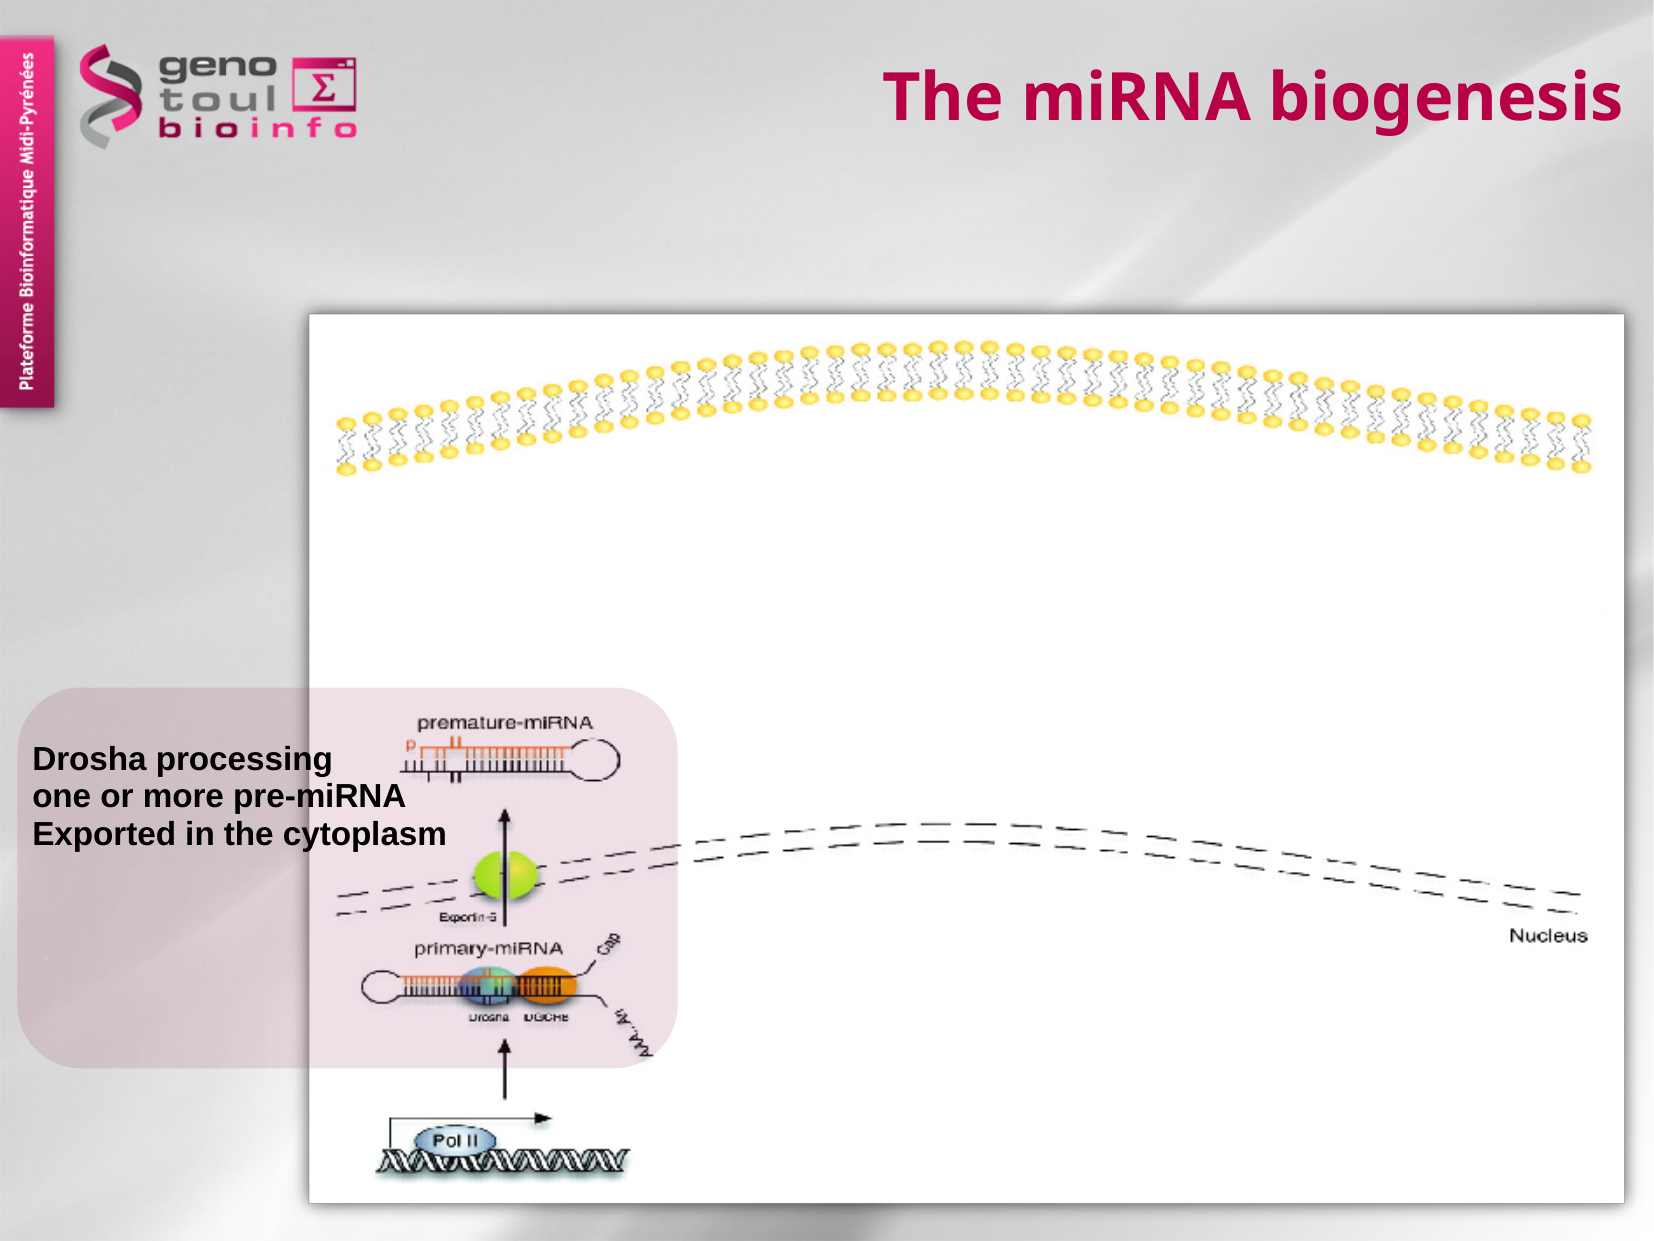

# The miRNA biogenesis
Drosha processing
one or more pre-miRNA
Exported in the cytoplasm